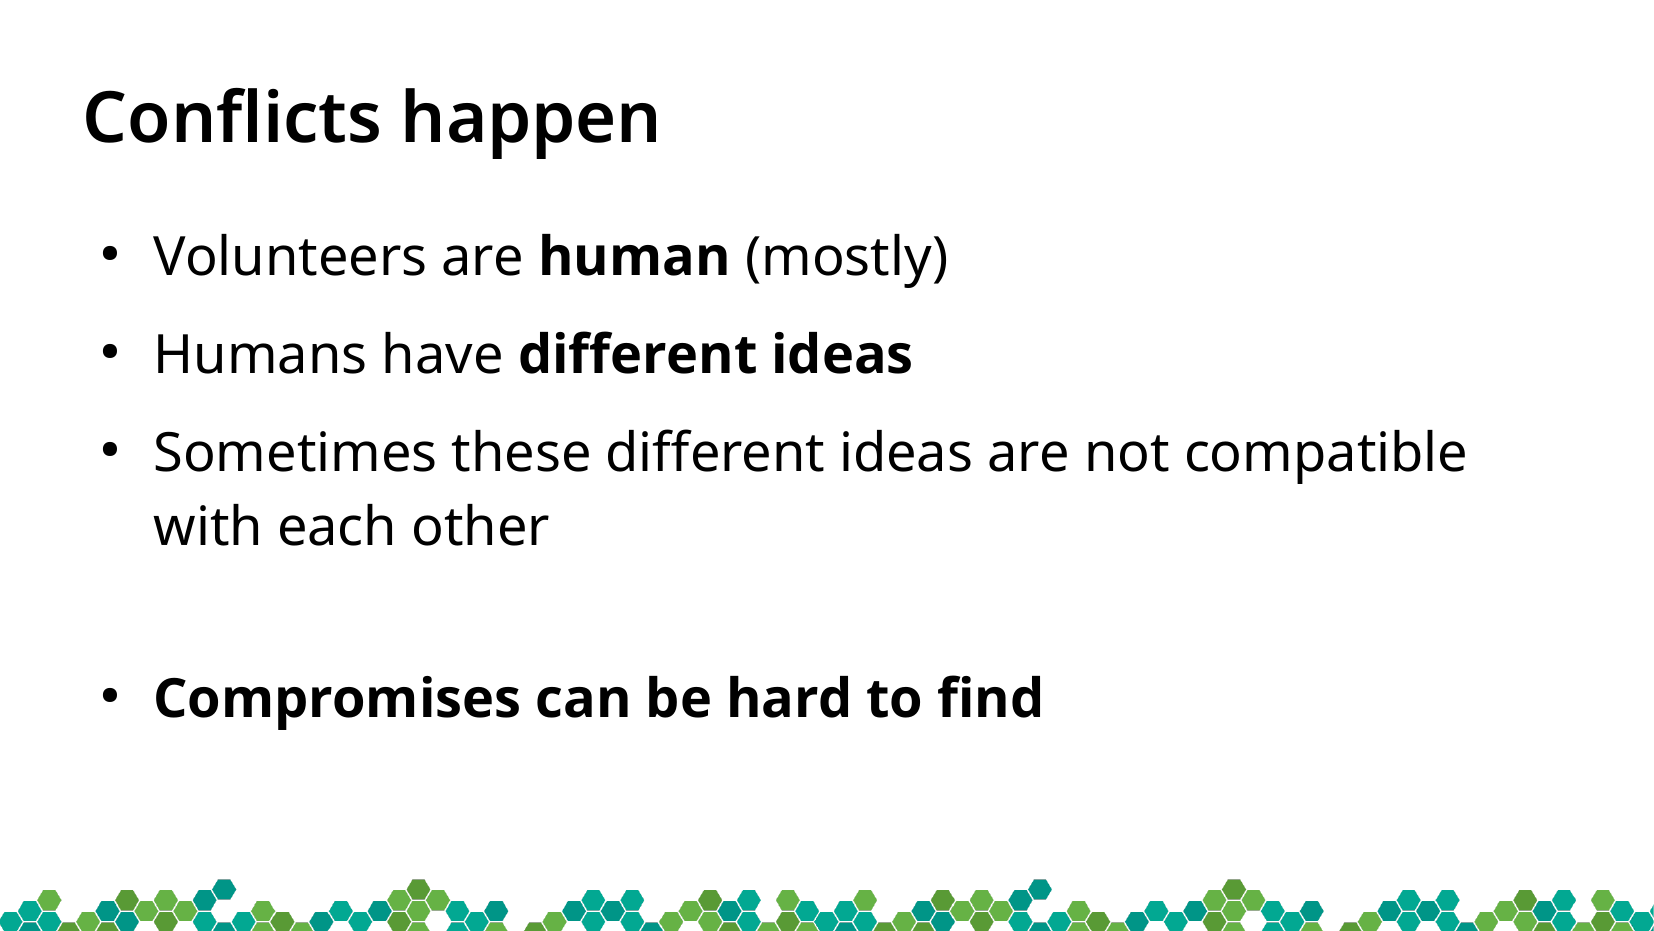

# Conflicts happen
Volunteers are human (mostly)
Humans have different ideas
Sometimes these different ideas are not compatible with each other
Compromises can be hard to find